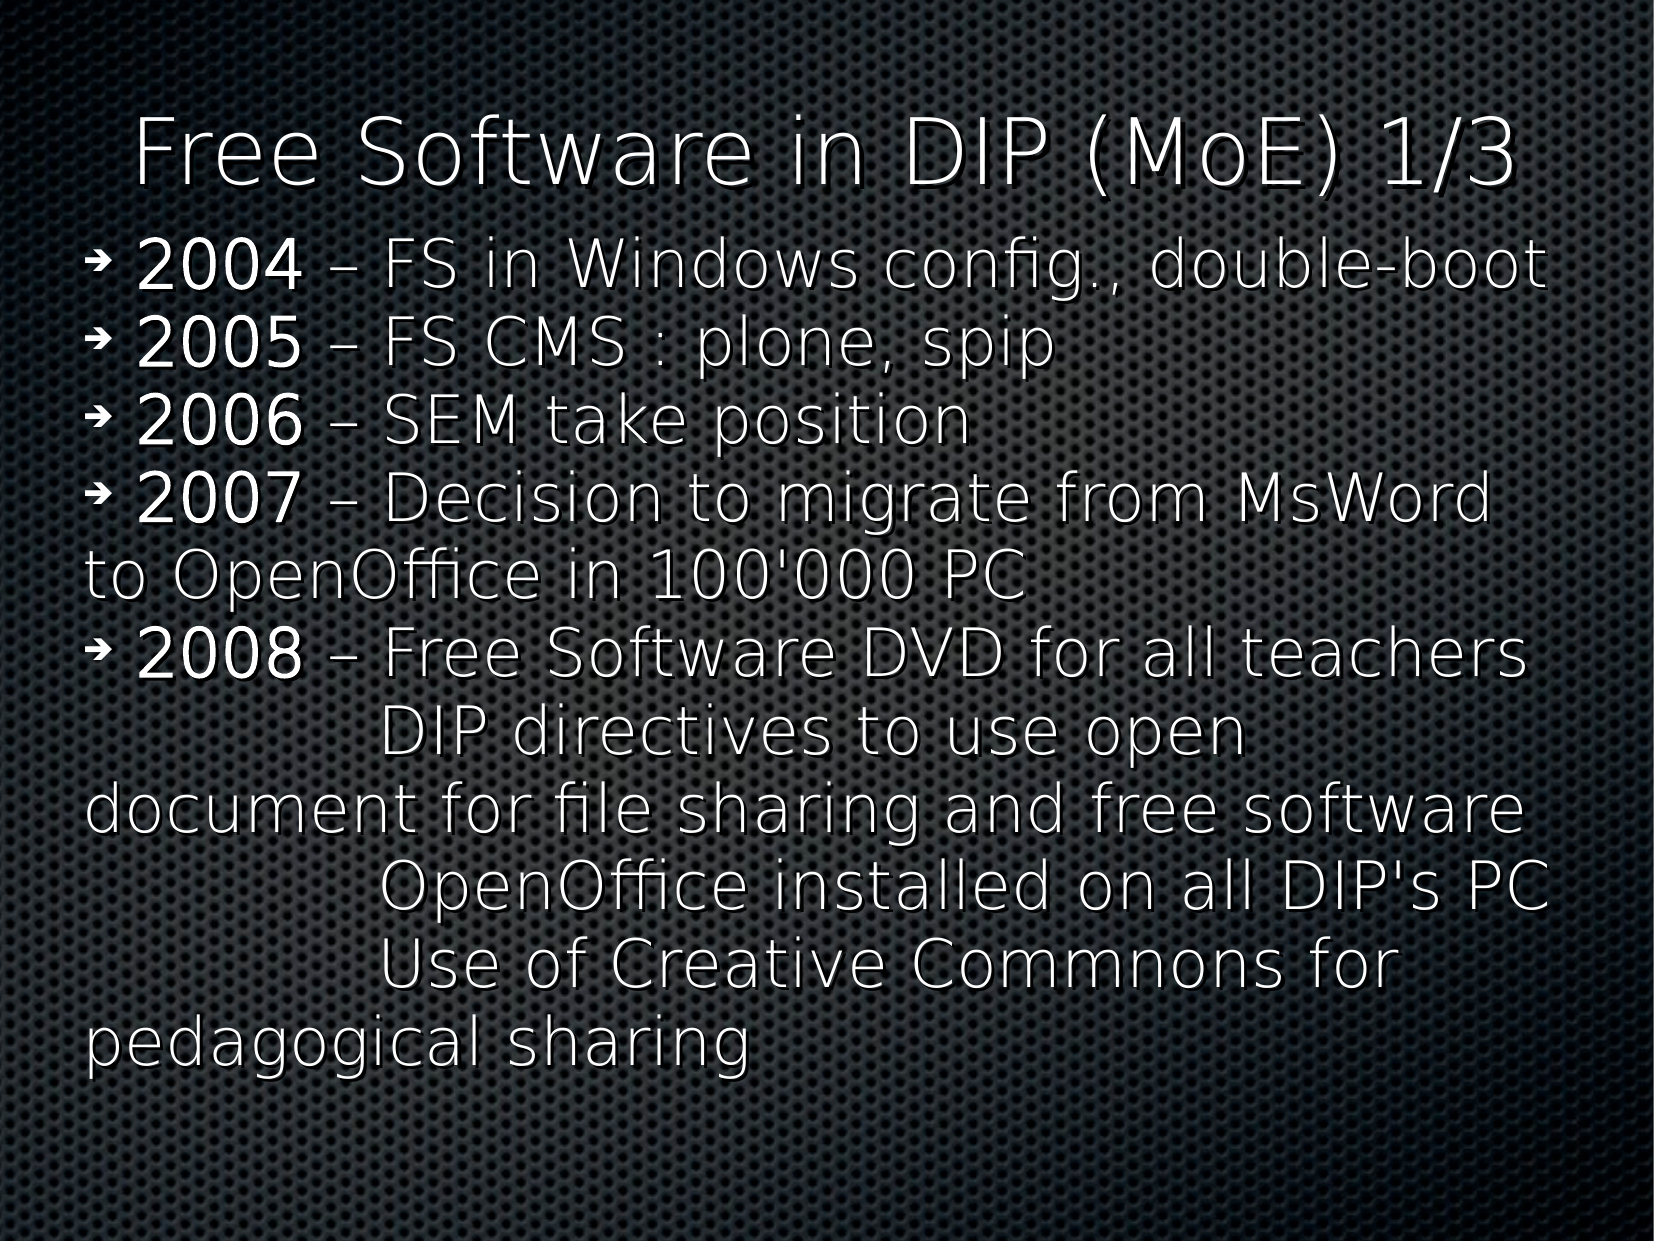

# Free Software in DIP (MoE) 1/3
 2004 – FS in Windows config., double-boot
 2005 – FS CMS : plone, spip
 2006 – SEM take position
 2007 – Decision to migrate from MsWord to OpenOffice in 100'000 PC
 2008 – Free Software DVD for all teachers
				DIP directives to use open document for file sharing and free software
				OpenOffice installed on all DIP's PC
				Use of Creative Commnons for pedagogical sharing